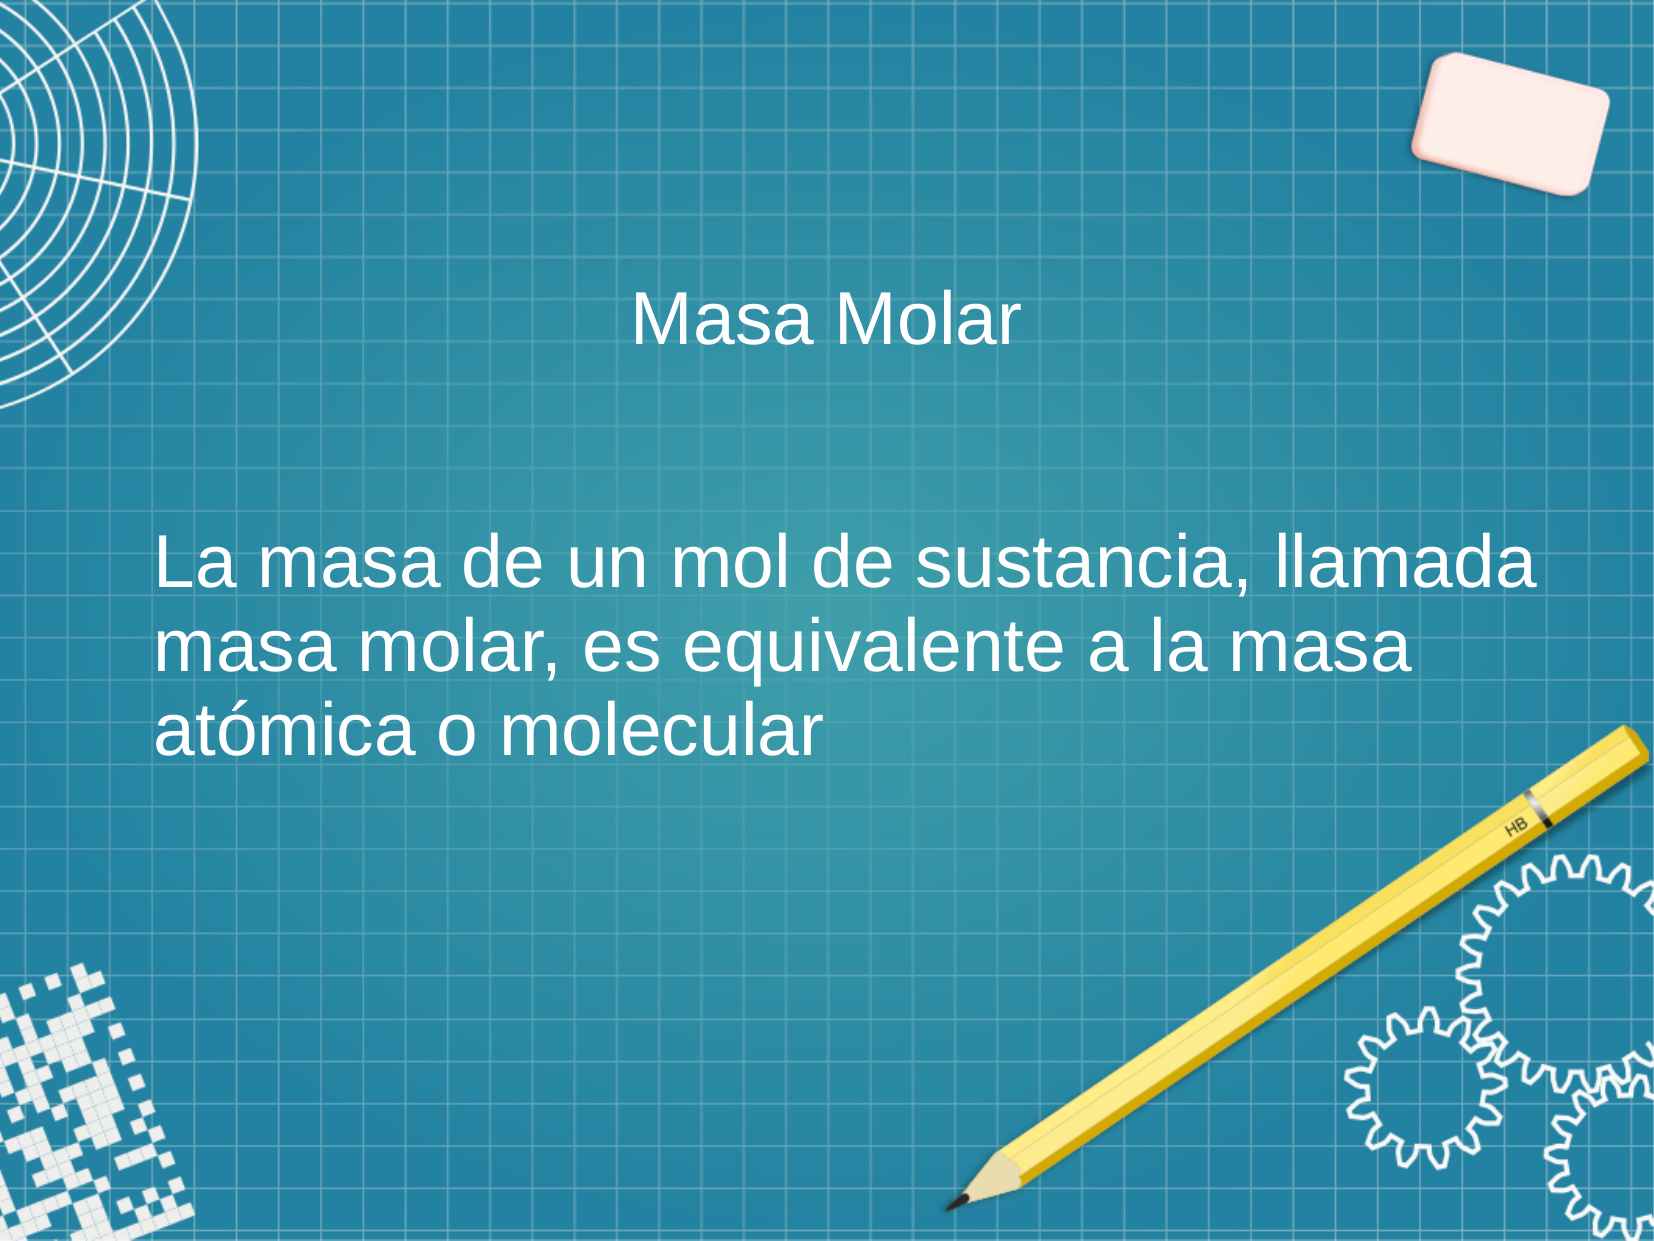

# Masa Molar
La masa de un mol de sustancia, llamada masa molar, es equivalente a la masa atómica o molecular